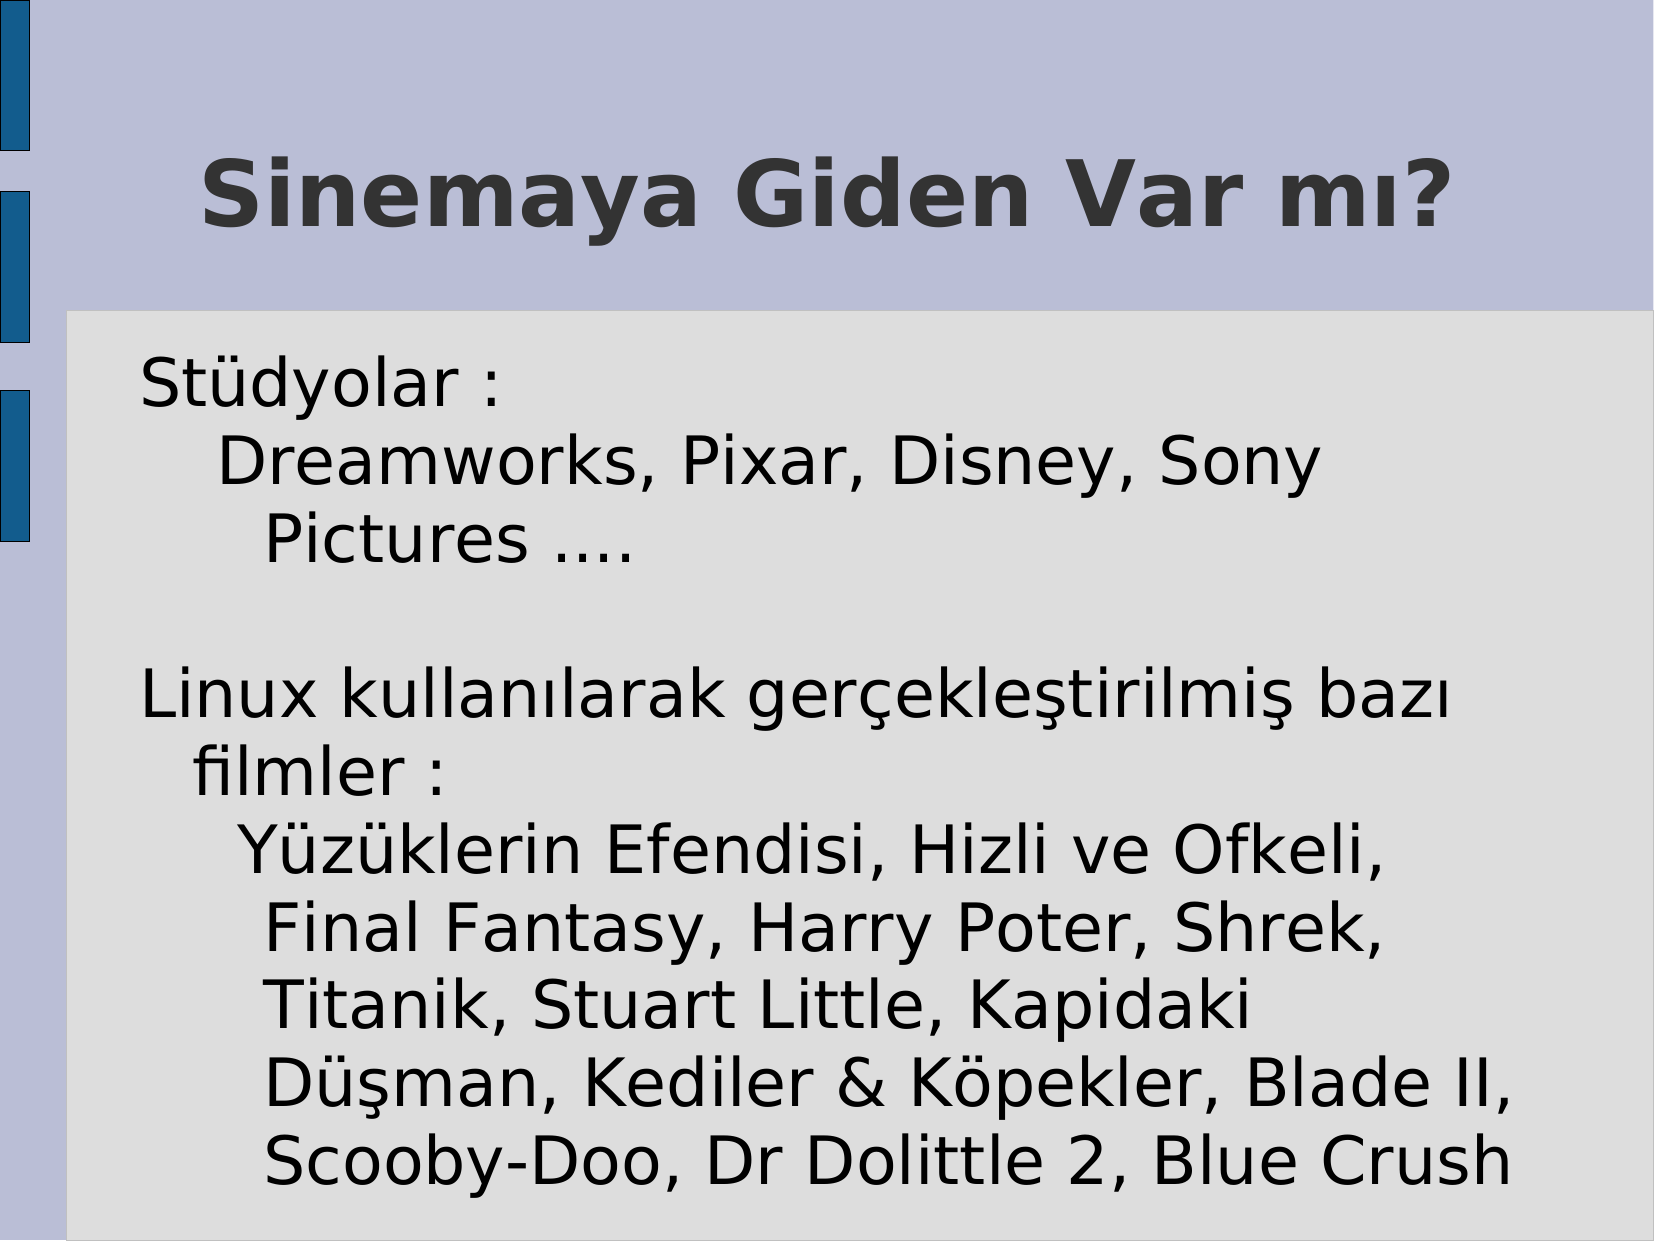

# Sinemaya Giden Var mı?
Stüdyolar :
Dreamworks, Pixar, Disney, Sony Pictures ....
Linux kullanılarak gerçekleştirilmiş bazı filmler :
 Yüzüklerin Efendisi, Hizli ve Ofkeli, Final Fantasy, Harry Poter, Shrek, Titanik, Stuart Little, Kapidaki Düşman, Kediler & Köpekler, Blade II, Scooby-Doo, Dr Dolittle 2, Blue Crush